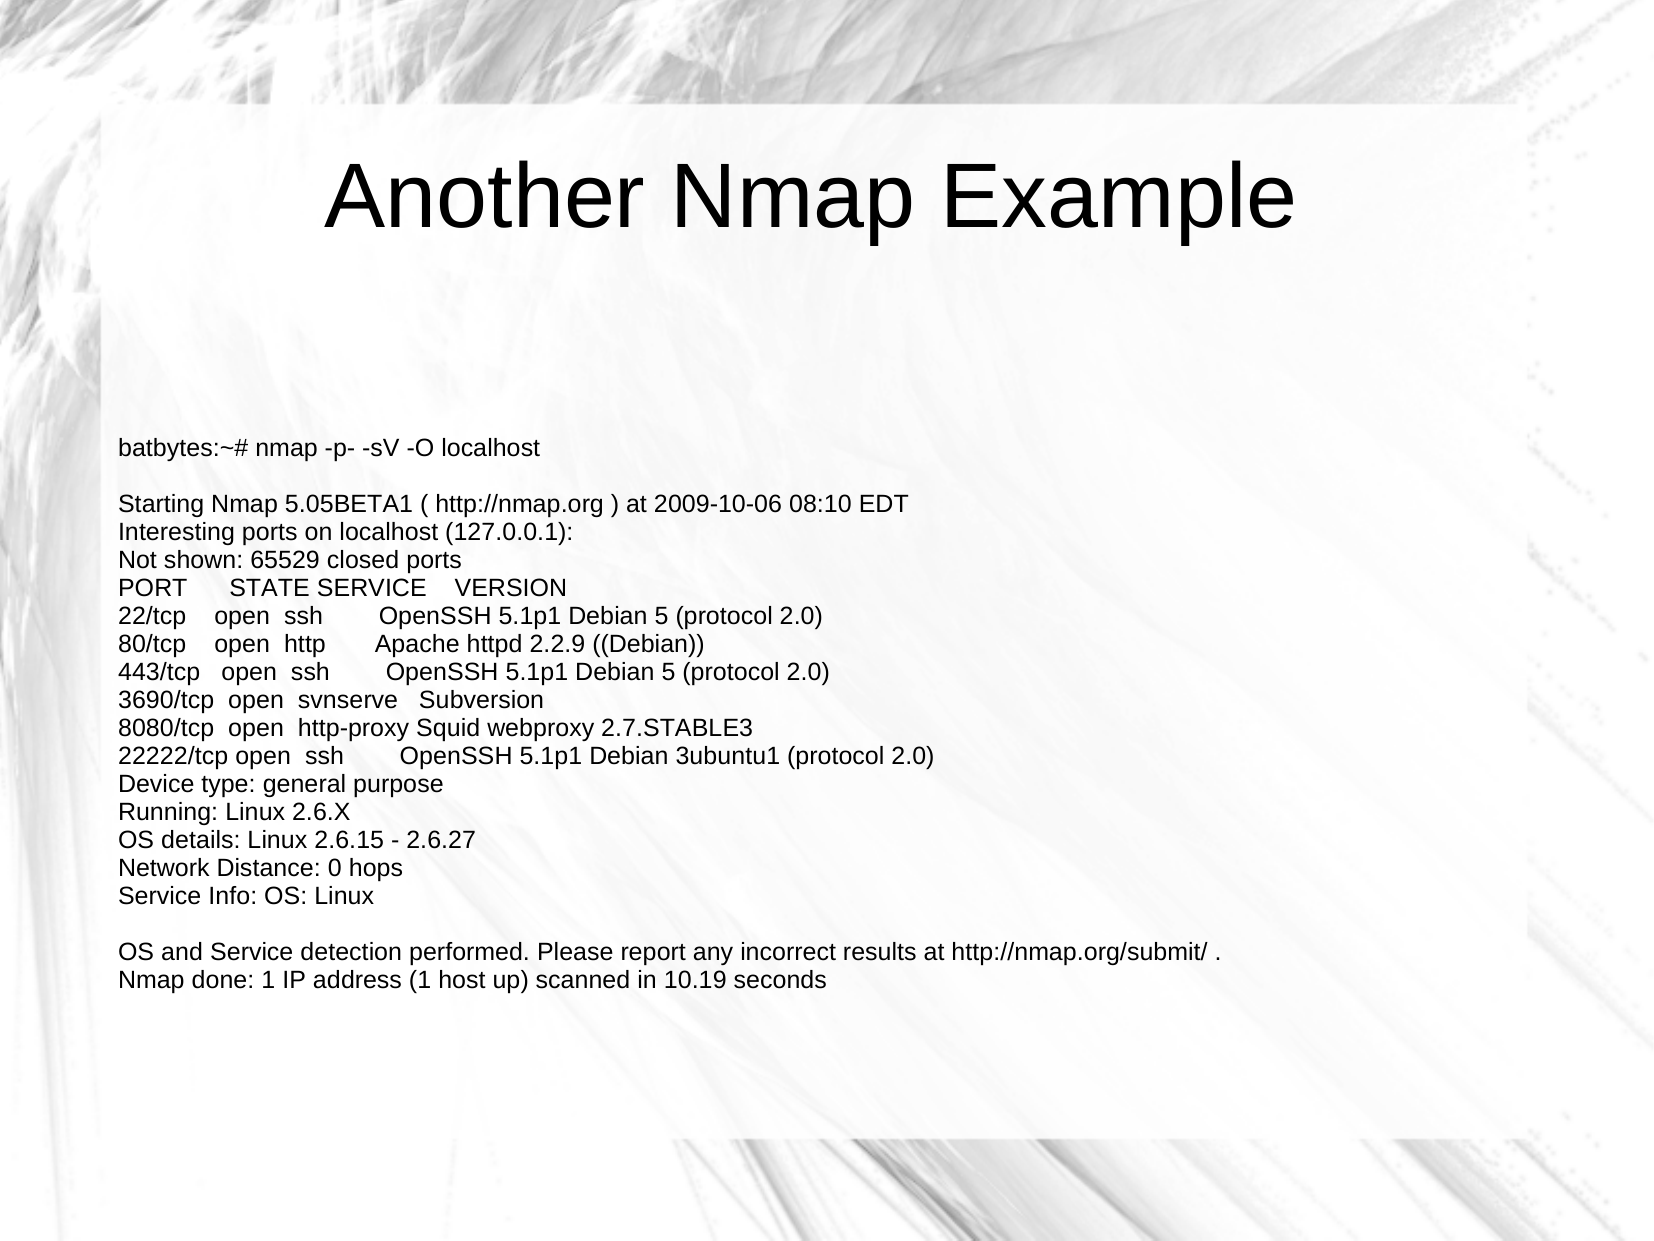

# Another Nmap Example
batbytes:~# nmap -p- -sV -O localhost
Starting Nmap 5.05BETA1 ( http://nmap.org ) at 2009-10-06 08:10 EDT
Interesting ports on localhost (127.0.0.1):
Not shown: 65529 closed ports
PORT STATE SERVICE VERSION
22/tcp open ssh OpenSSH 5.1p1 Debian 5 (protocol 2.0)
80/tcp open http Apache httpd 2.2.9 ((Debian))
443/tcp open ssh OpenSSH 5.1p1 Debian 5 (protocol 2.0)
3690/tcp open svnserve Subversion
8080/tcp open http-proxy Squid webproxy 2.7.STABLE3
22222/tcp open ssh OpenSSH 5.1p1 Debian 3ubuntu1 (protocol 2.0)
Device type: general purpose
Running: Linux 2.6.X
OS details: Linux 2.6.15 - 2.6.27
Network Distance: 0 hops
Service Info: OS: Linux
OS and Service detection performed. Please report any incorrect results at http://nmap.org/submit/ .
Nmap done: 1 IP address (1 host up) scanned in 10.19 seconds